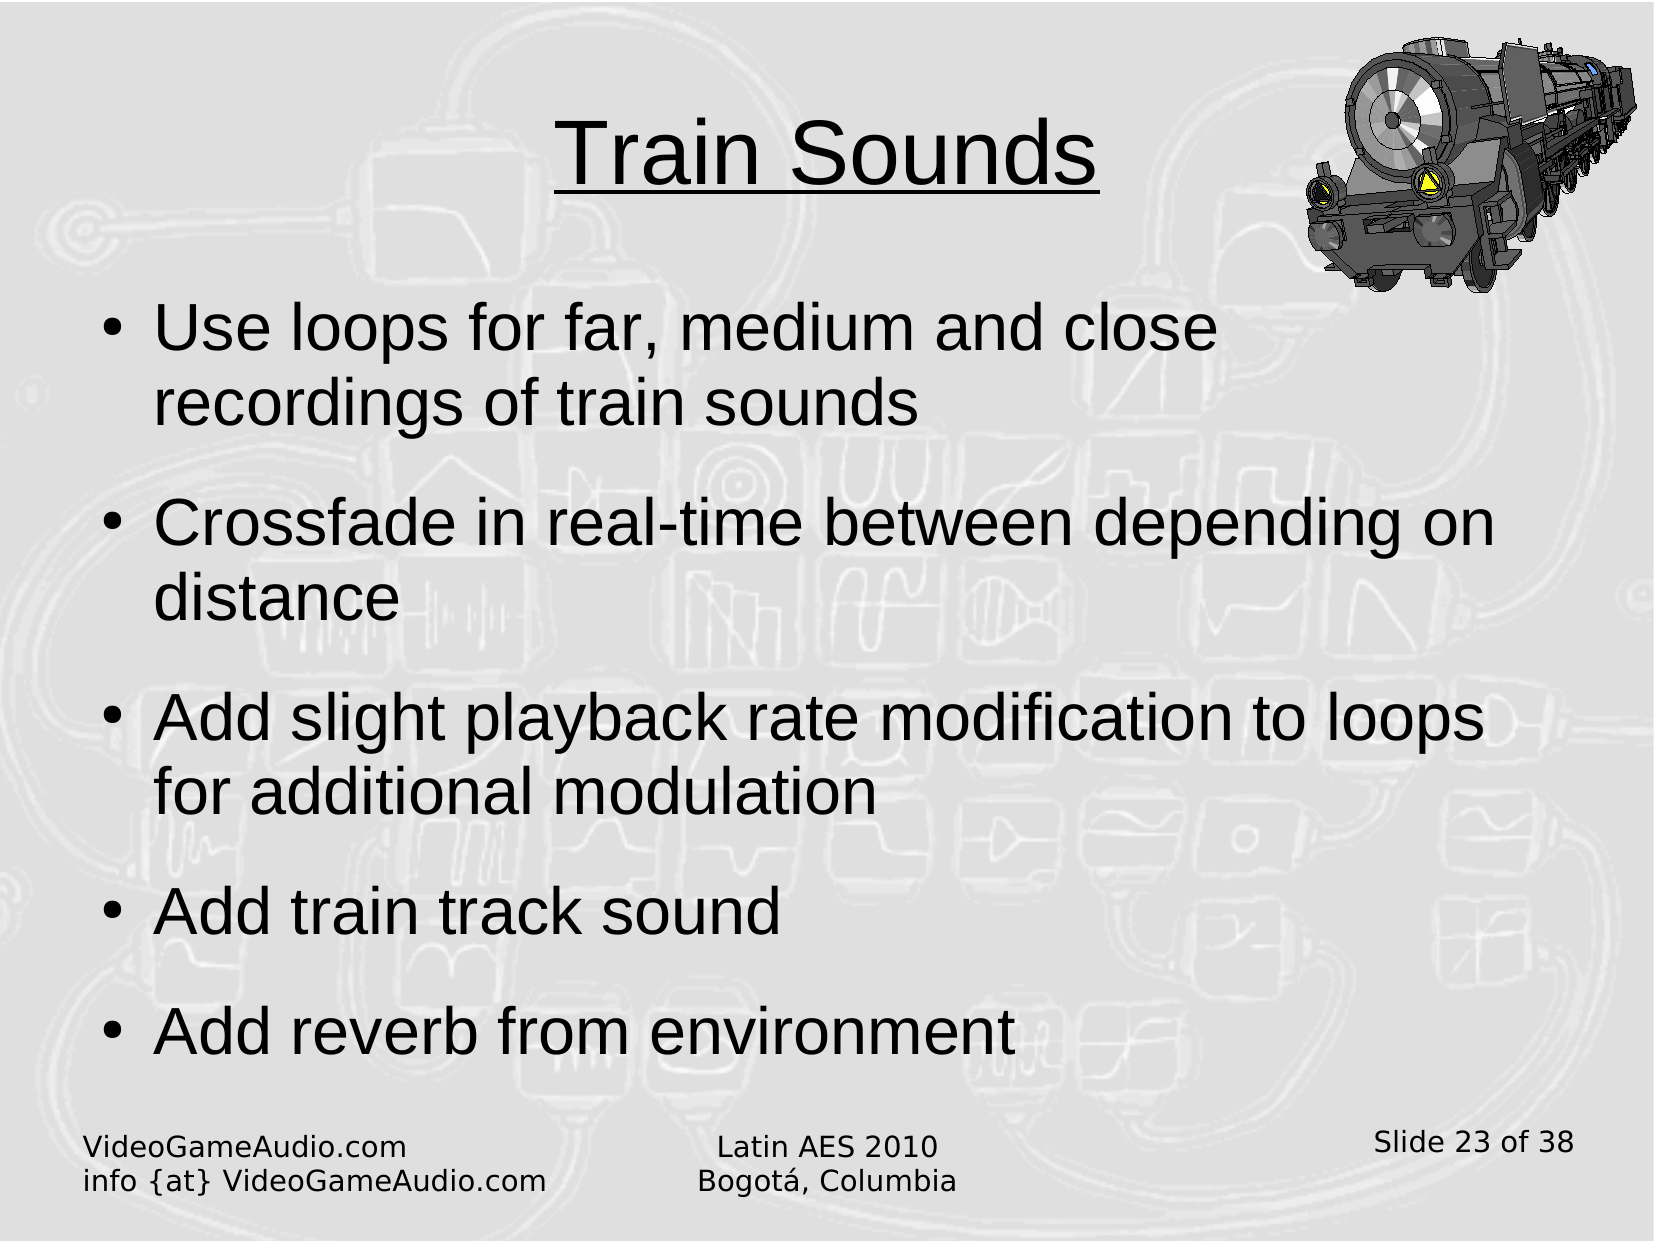

# Train Sounds
Use loops for far, medium and close recordings of train sounds
Crossfade in real-time between depending on distance
Add slight playback rate modification to loops for additional modulation
Add train track sound
Add reverb from environment
23